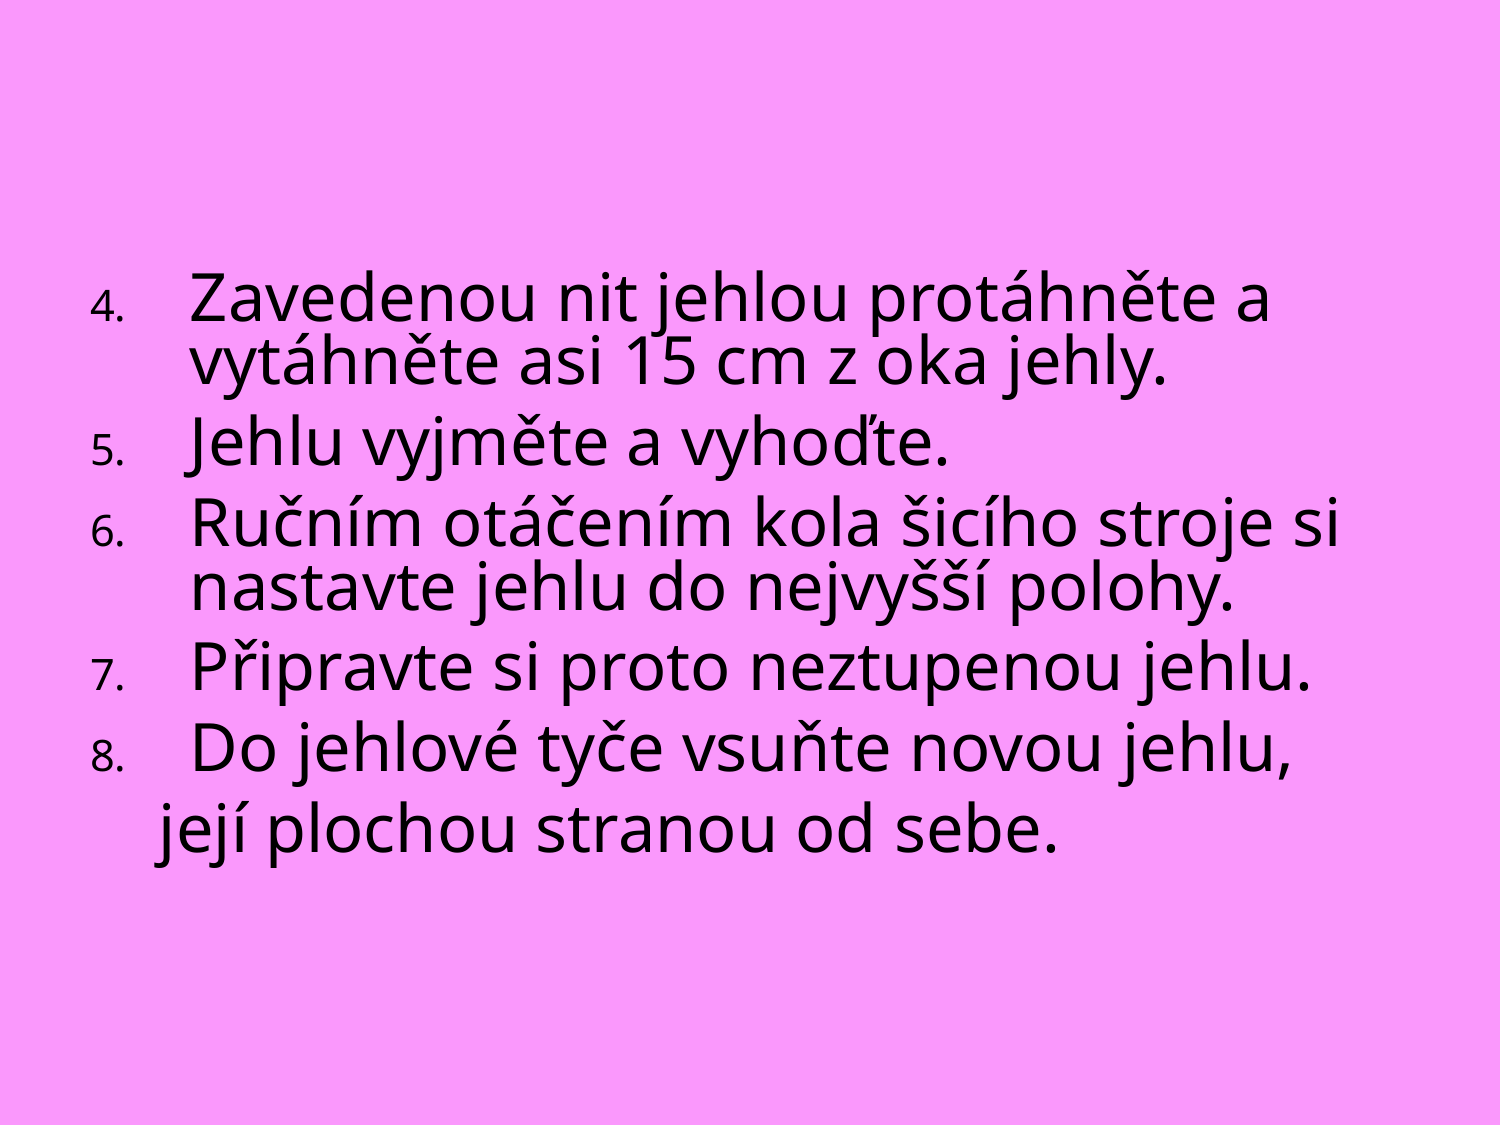

# Zavedenou nit jehlou protáhněte a vytáhněte asi 15 cm z oka jehly.
Jehlu vyjměte a vyhoďte.
Ručním otáčením kola šicího stroje si nastavte jehlu do nejvyšší polohy.
Připravte si proto neztupenou jehlu.
Do jehlové tyče vsuňte novou jehlu,
 její plochou stranou od sebe.